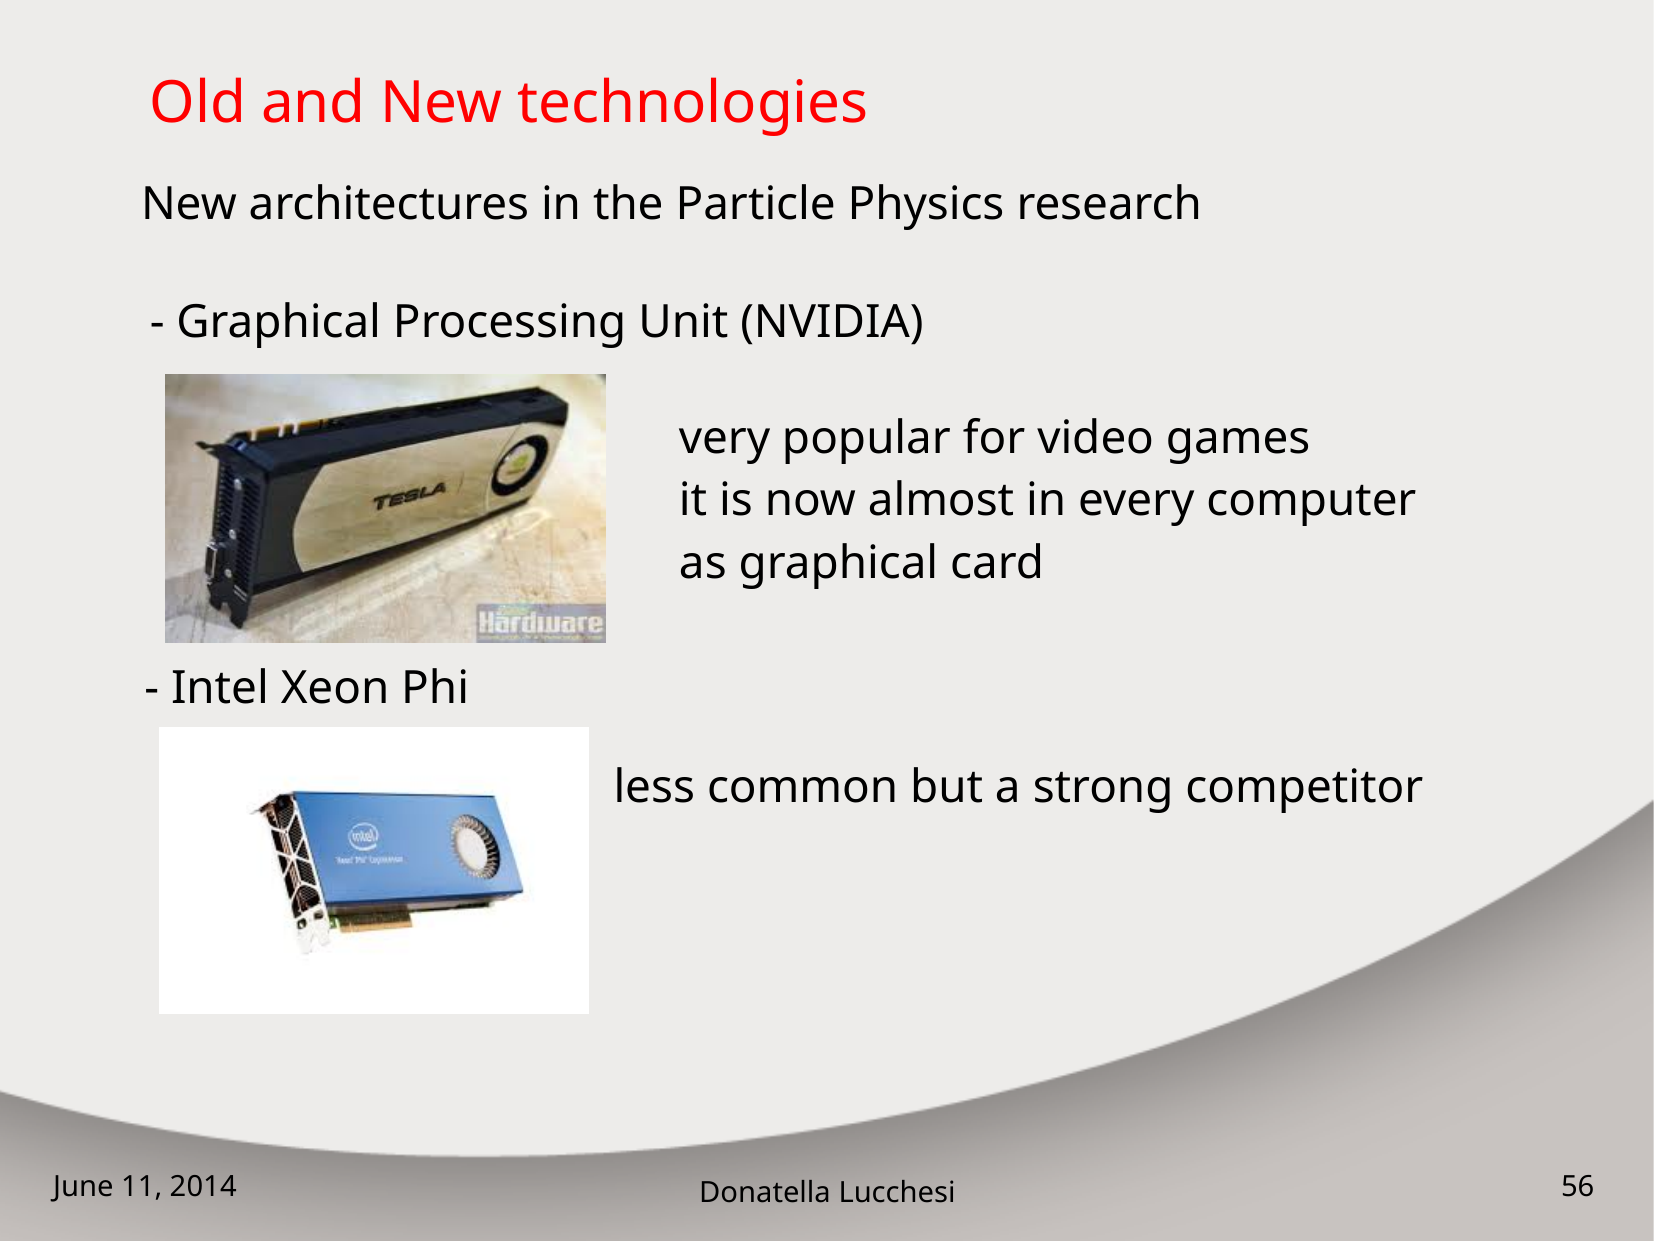

Old and New technologies
New architectures in the Particle Physics research
- Graphical Processing Unit (NVIDIA)
very popular for video games
it is now almost in every computer
as graphical card
- Intel Xeon Phi
less common but a strong competitor
June 11, 2014
56
Donatella Lucchesi